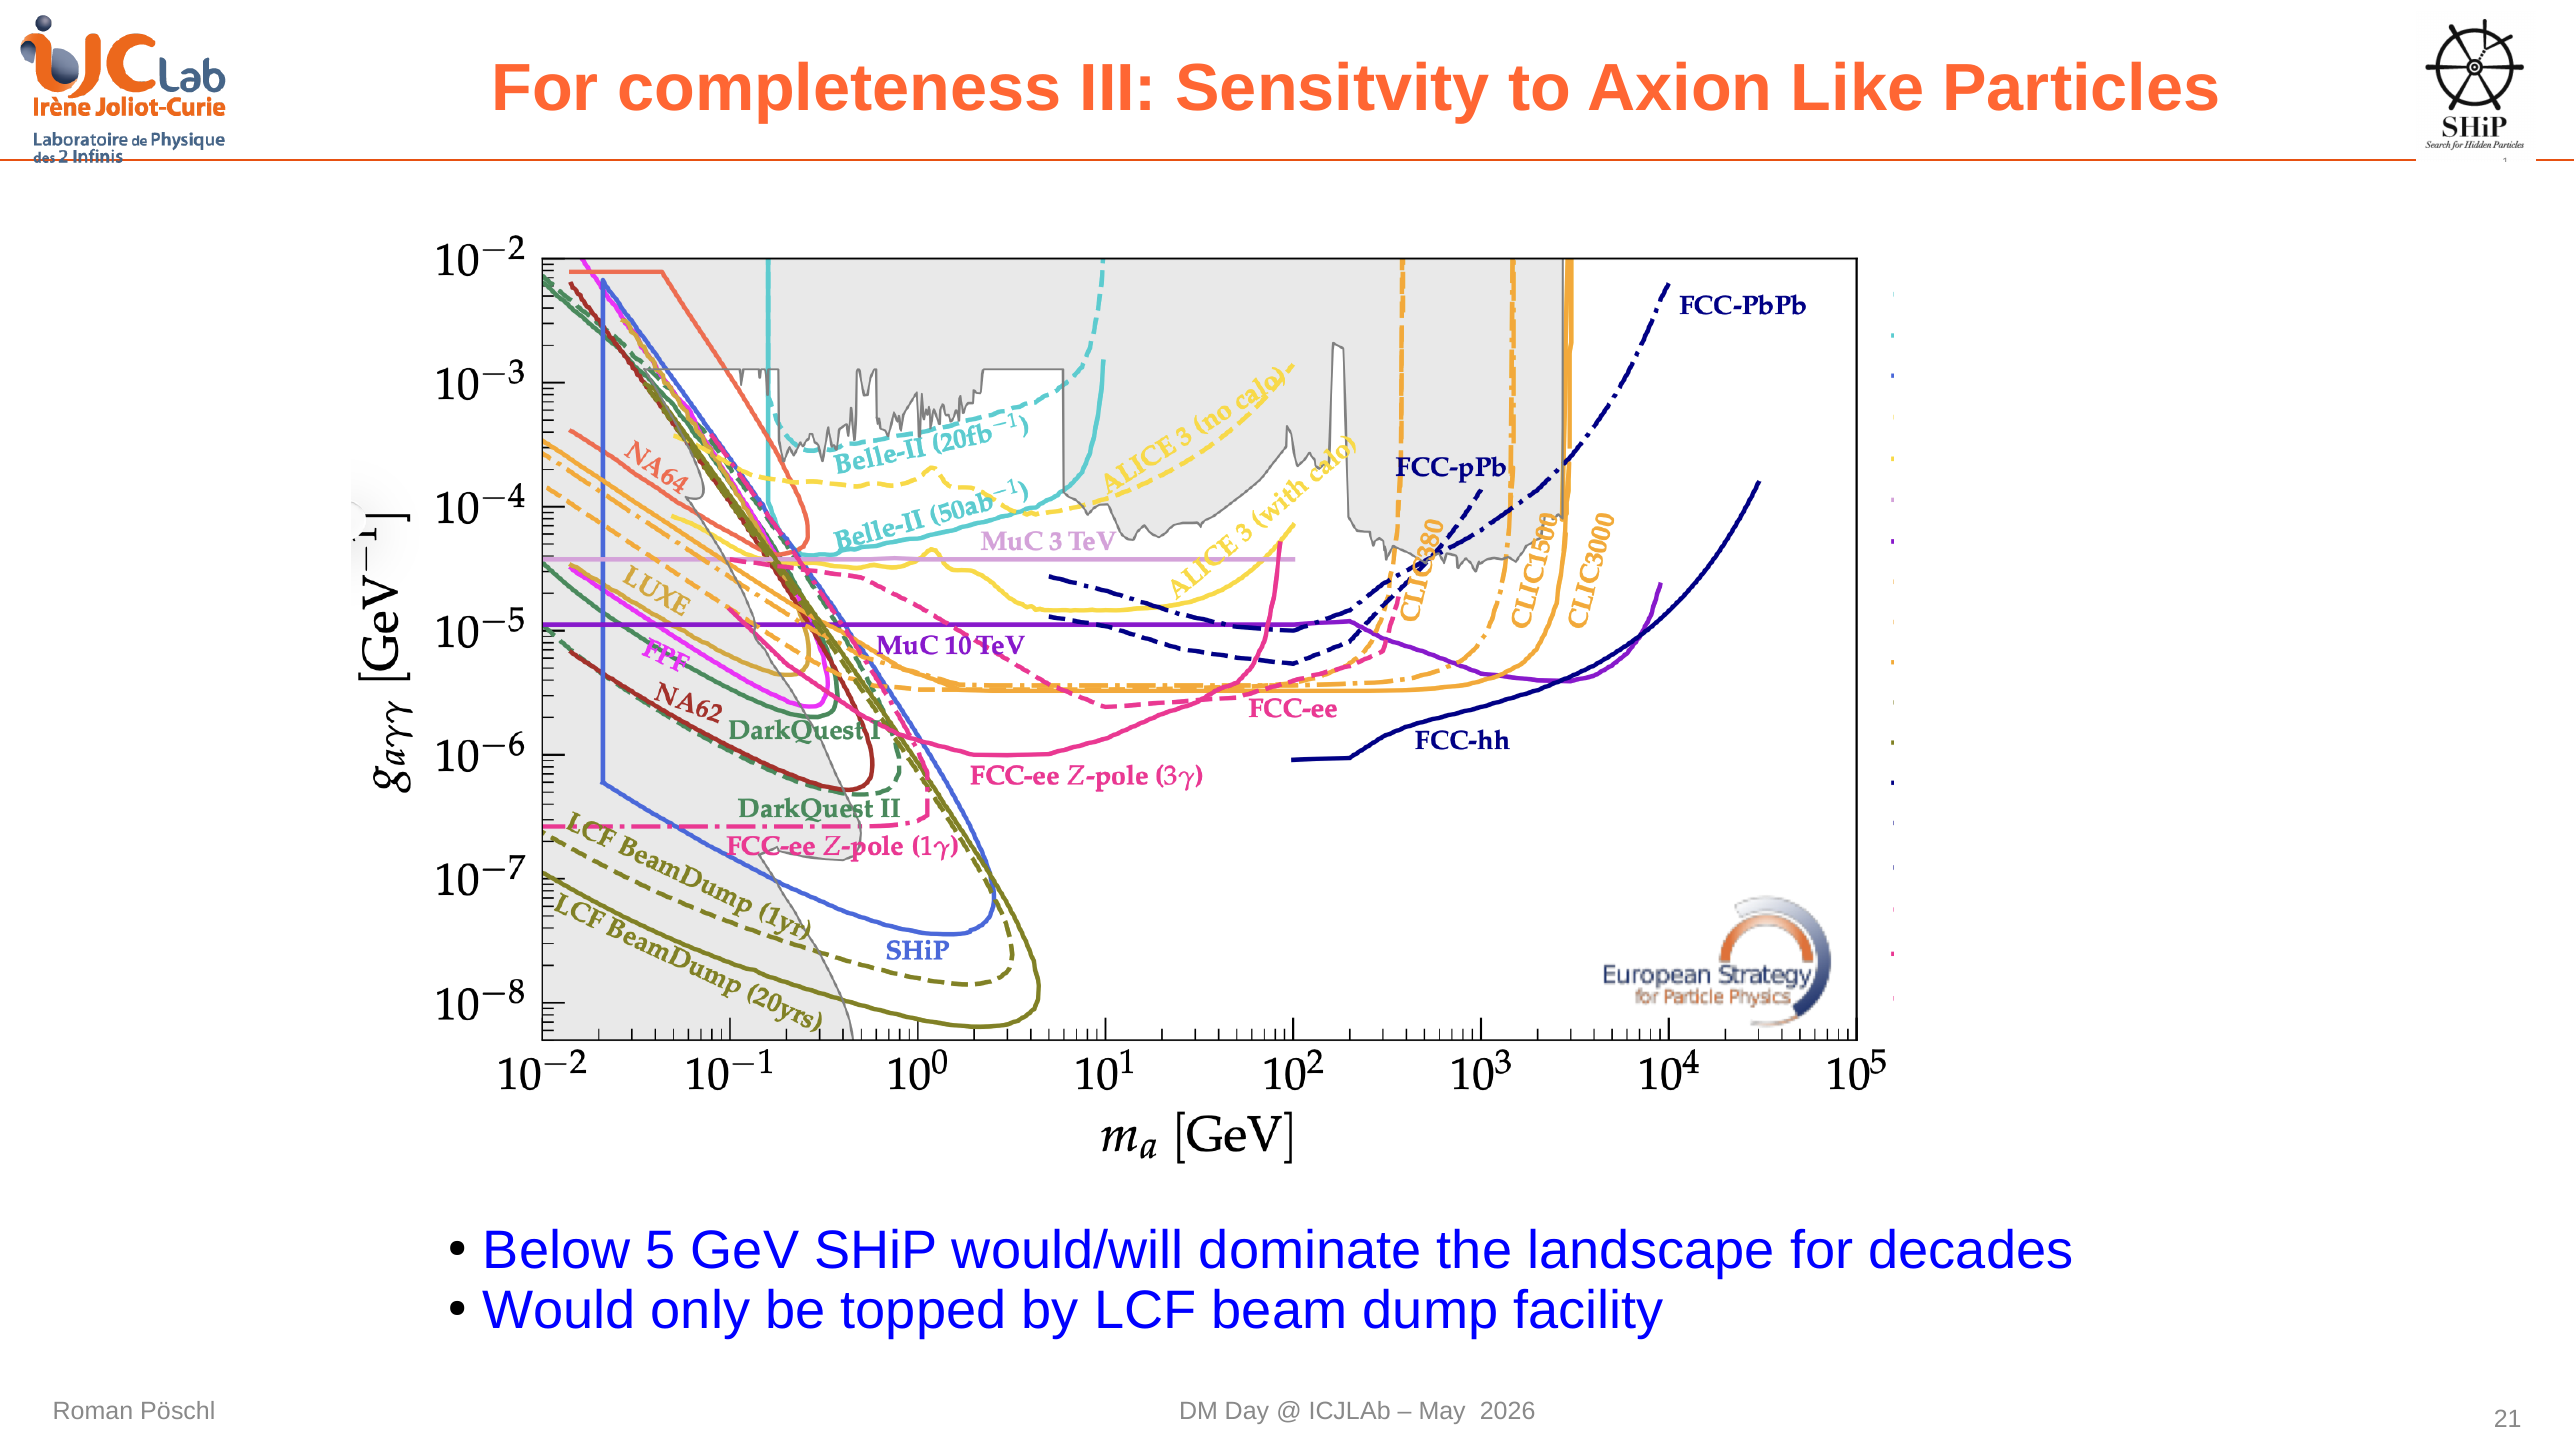

# For completeness III: Sensitvity to Axion Like Particles
Below 5 GeV SHiP would/will dominate the landscape for decades
Would only be topped by LCF beam dump facility